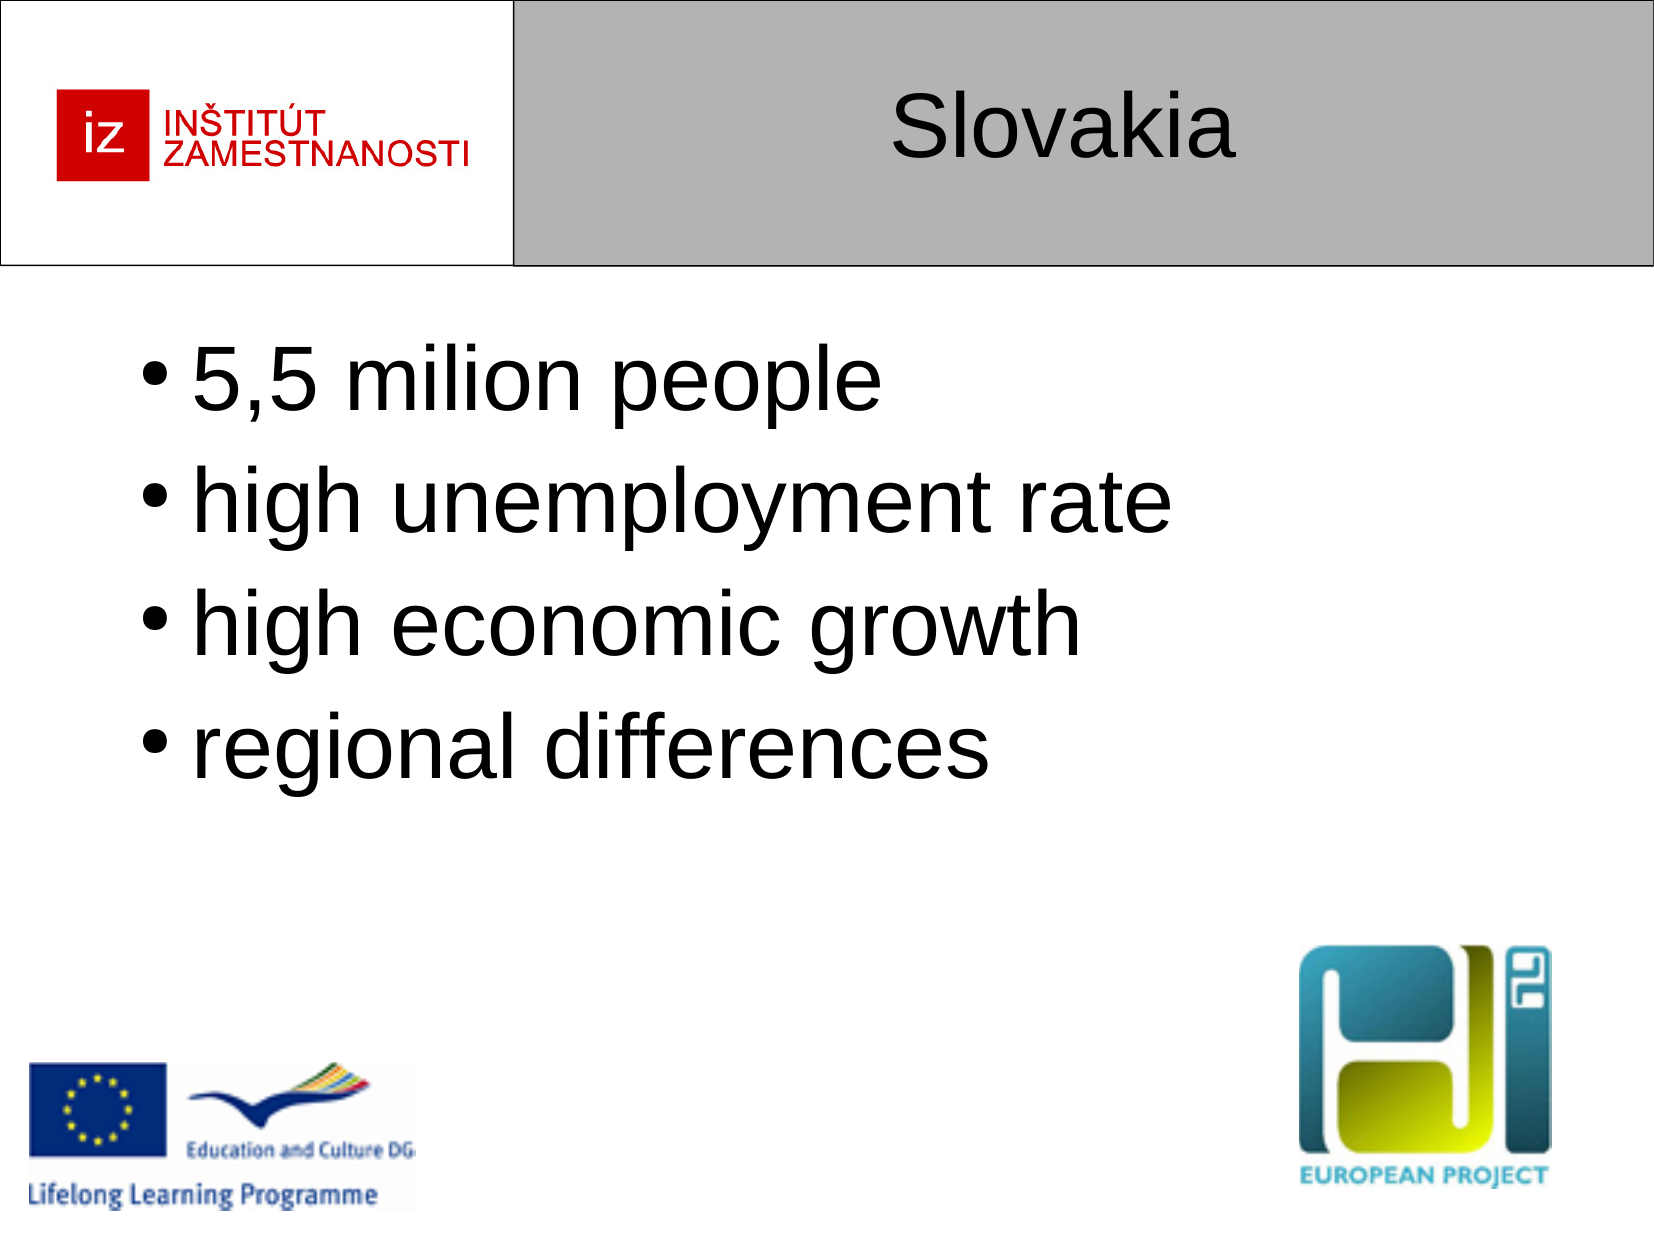

# Slovakia
5,5 milion people
high unemployment rate
high economic growth
regional differences